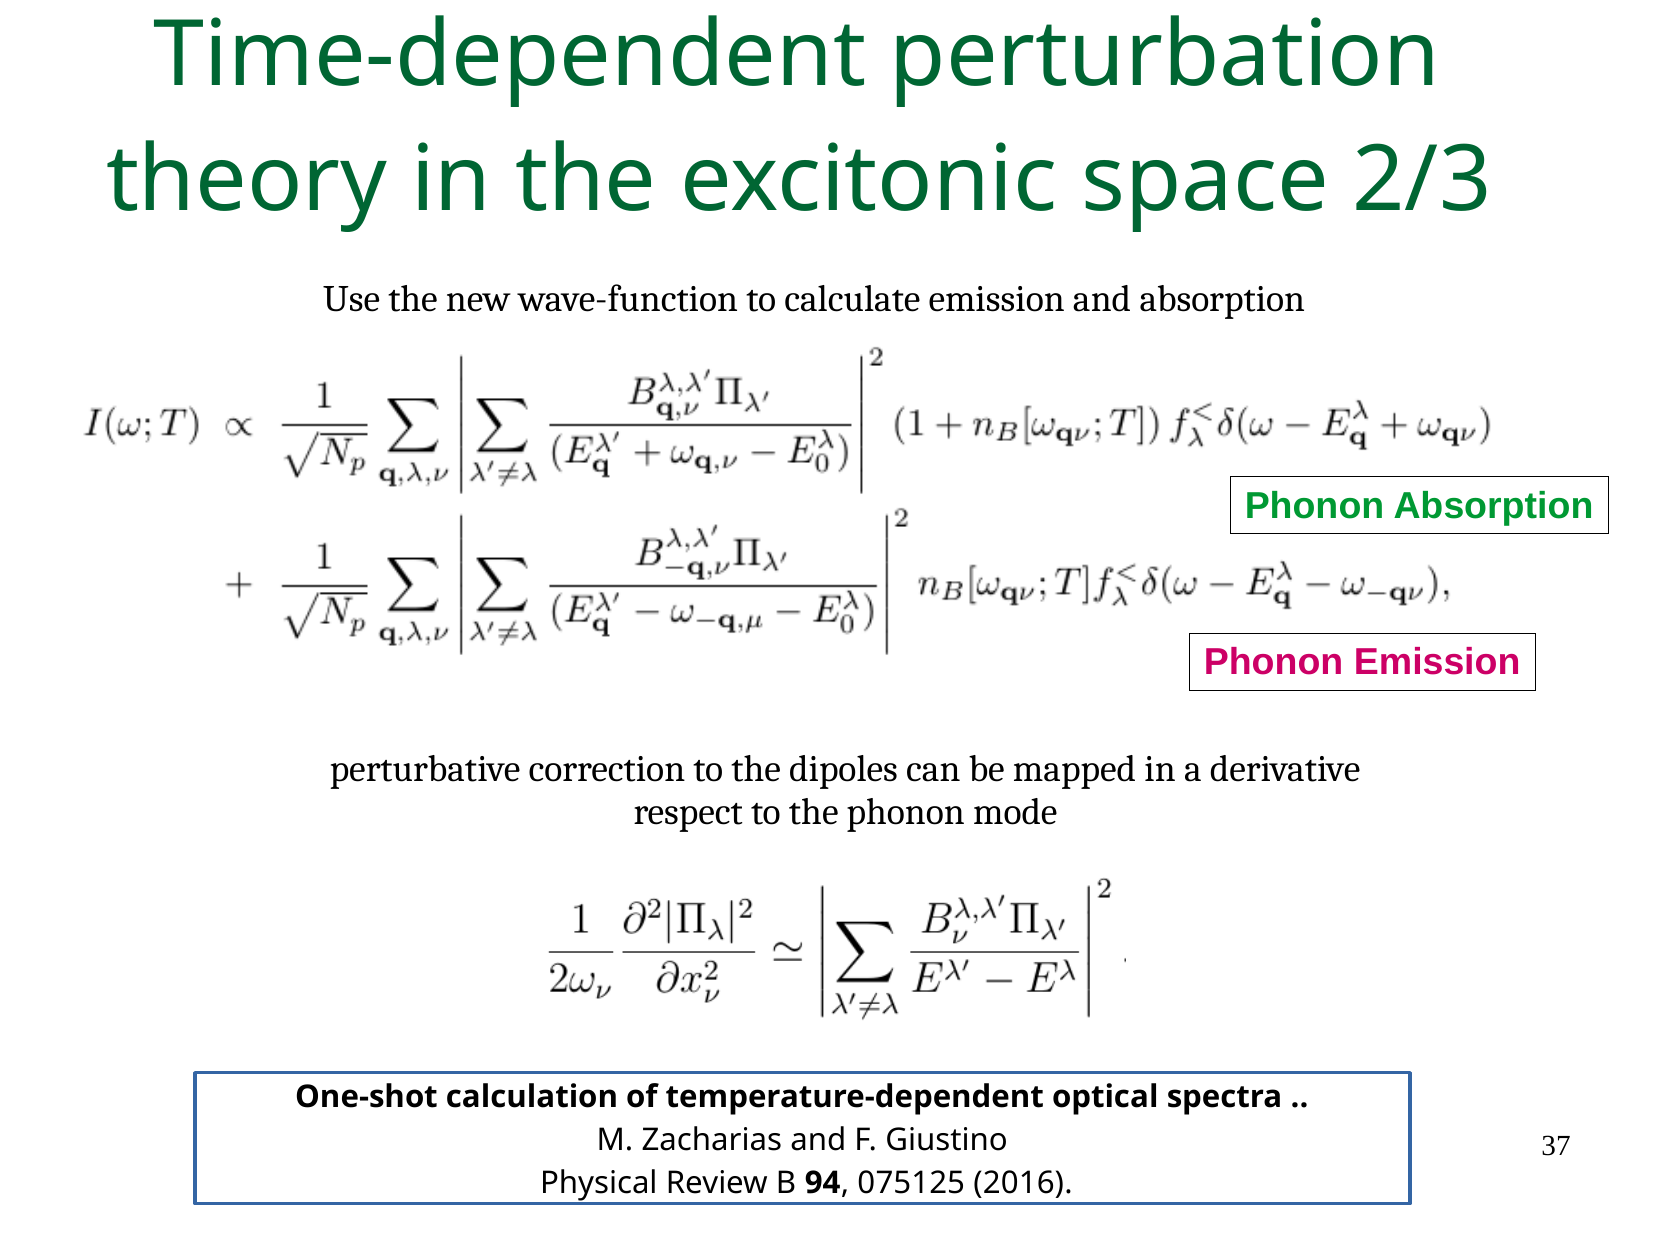

# Time-dependent perturbation theory in the excitonic space 2/3
Use the new wave-function to calculate emission and absorption
Phonon Absorption
Phonon Emission
perturbative correction to the dipoles can be mapped in a derivative
respect to the phonon mode
One-shot calculation of temperature-dependent optical spectra ..
M. Zacharias and F. Giustino
 Physical Review B 94, 075125 (2016).
37